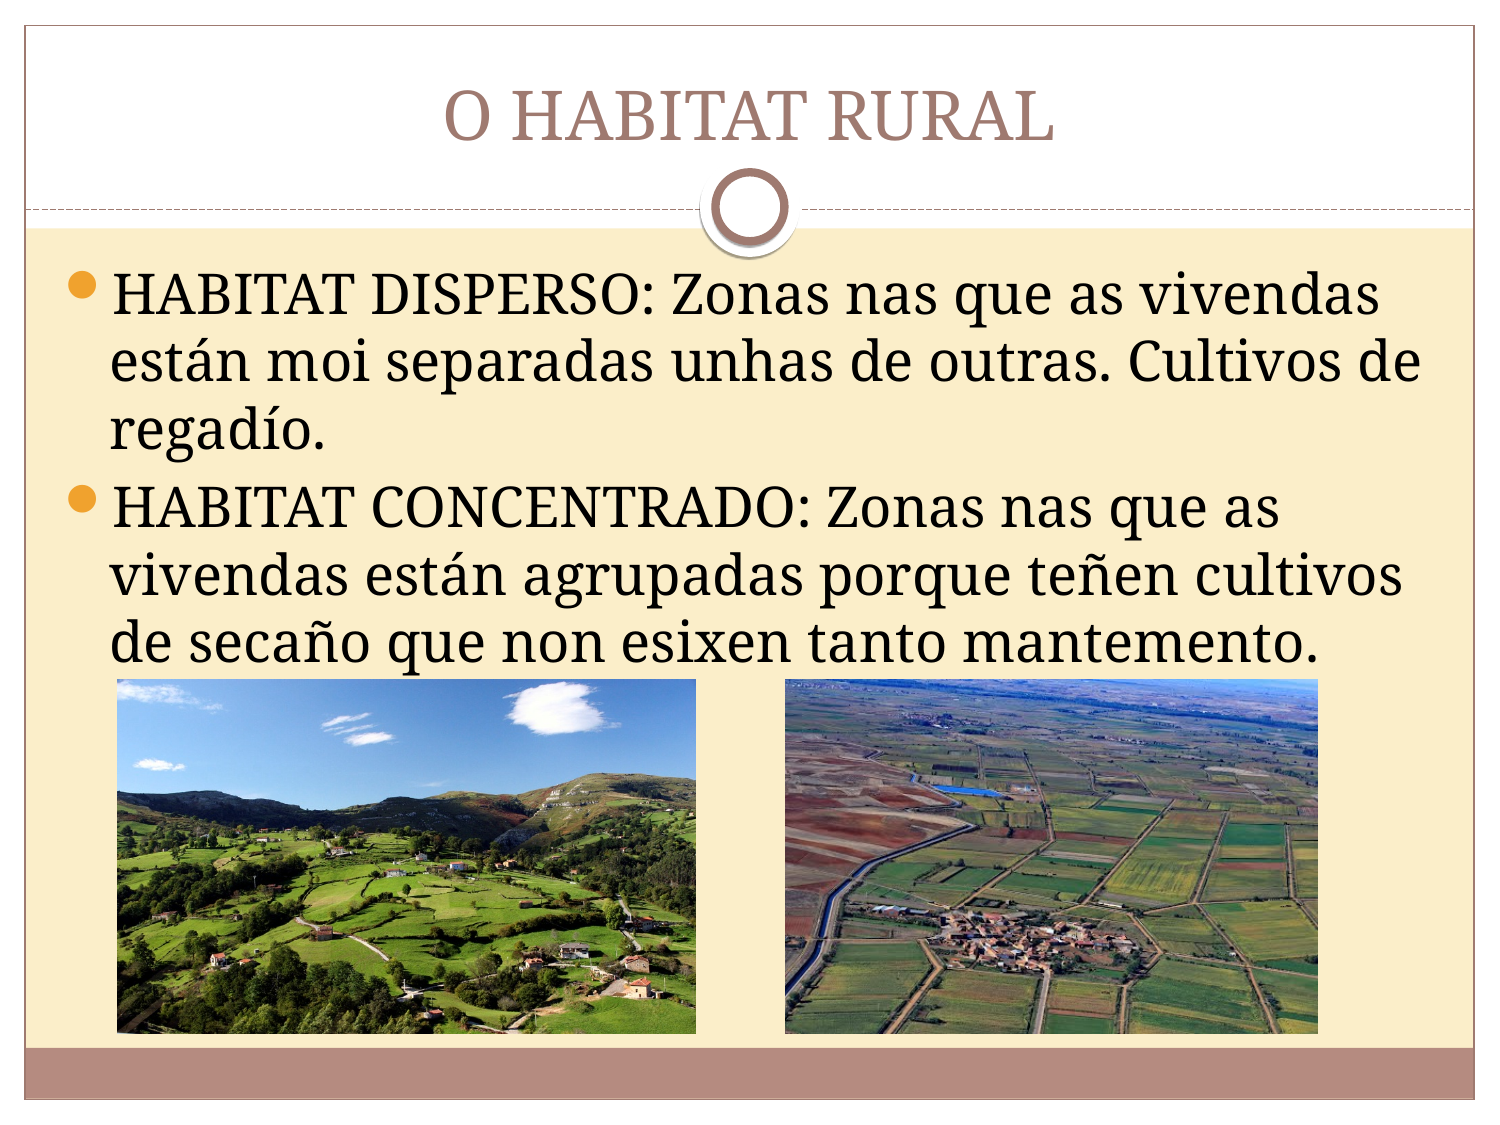

# O HABITAT RURAL
HABITAT DISPERSO: Zonas nas que as vivendas están moi separadas unhas de outras. Cultivos de regadío.
HABITAT CONCENTRADO: Zonas nas que as vivendas están agrupadas porque teñen cultivos de secaño que non esixen tanto mantemento.